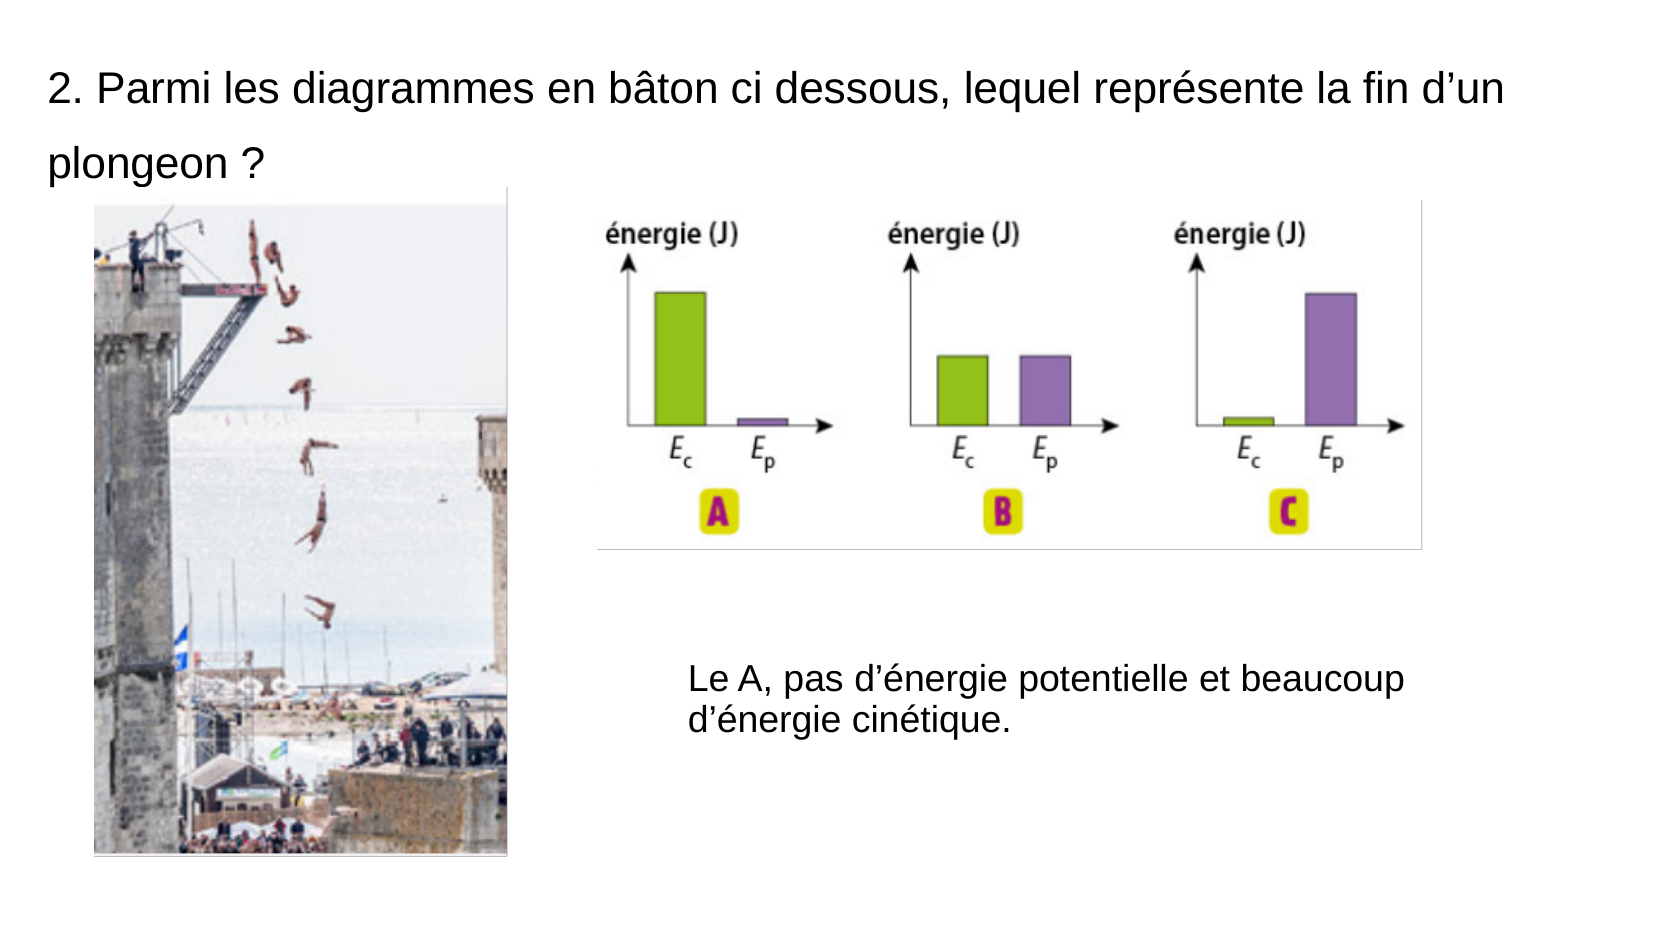

# 2. Parmi les diagrammes en bâton ci dessous, lequel représente la fin d’un plongeon ?
Le A, pas d’énergie potentielle et beaucoup d’énergie cinétique.